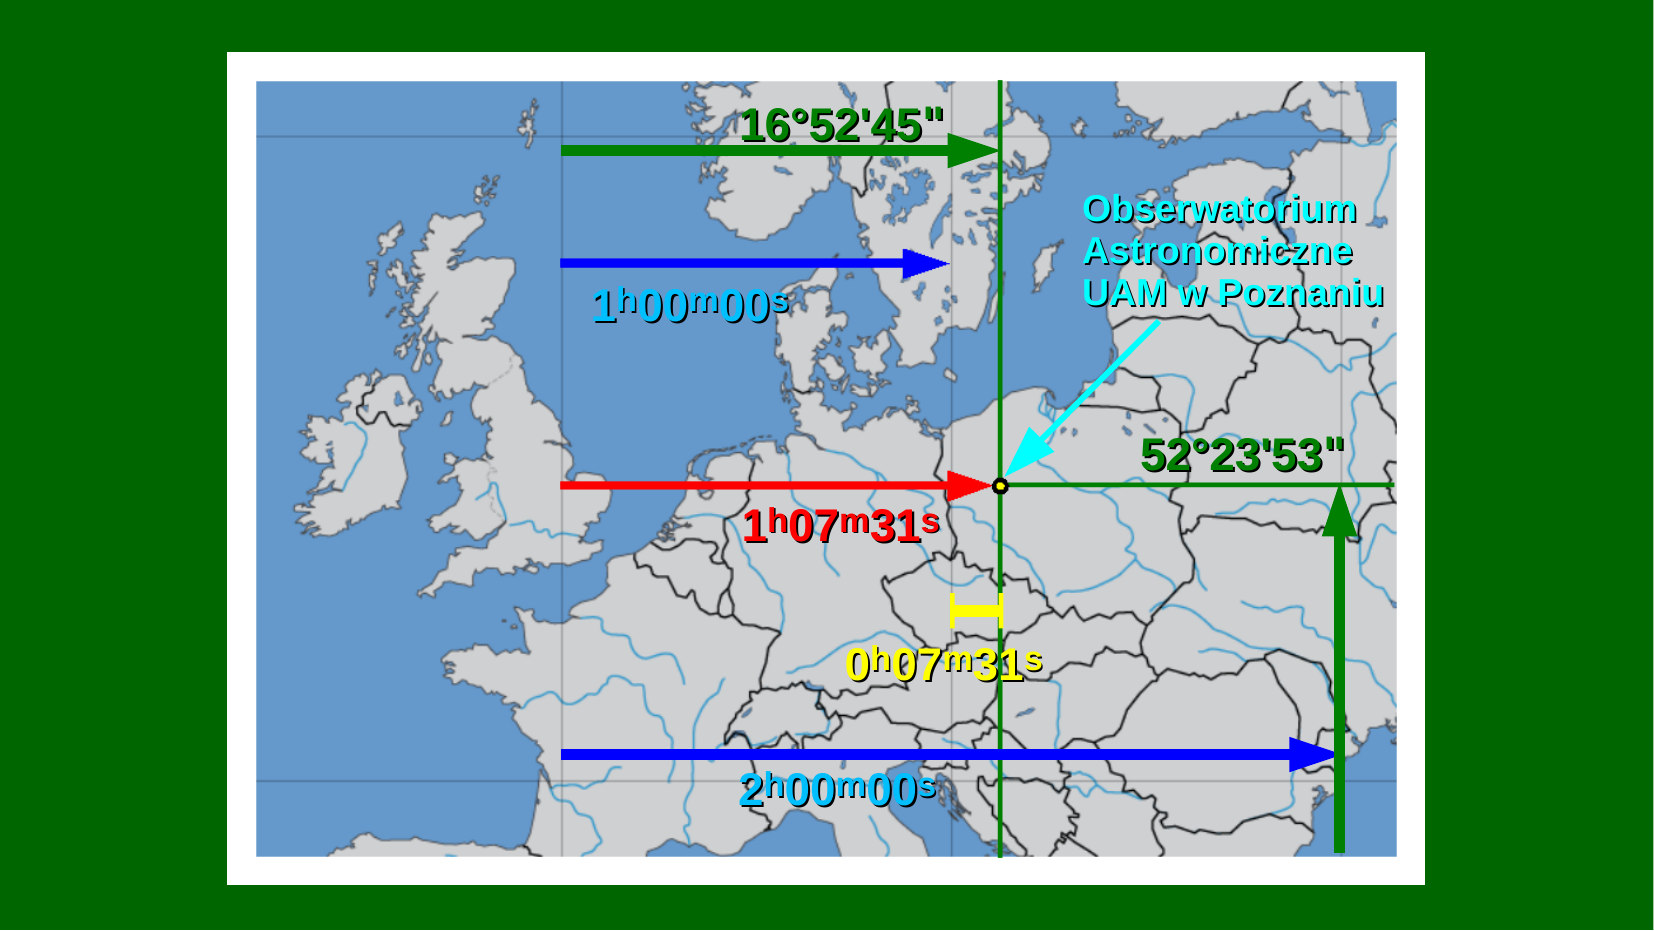

16°52'45"
Obserwatorium
Astronomiczne
UAM w Poznaniu
1h00m00s
52°23'53"
1h07m31s
0h07m31s
2h00m00s